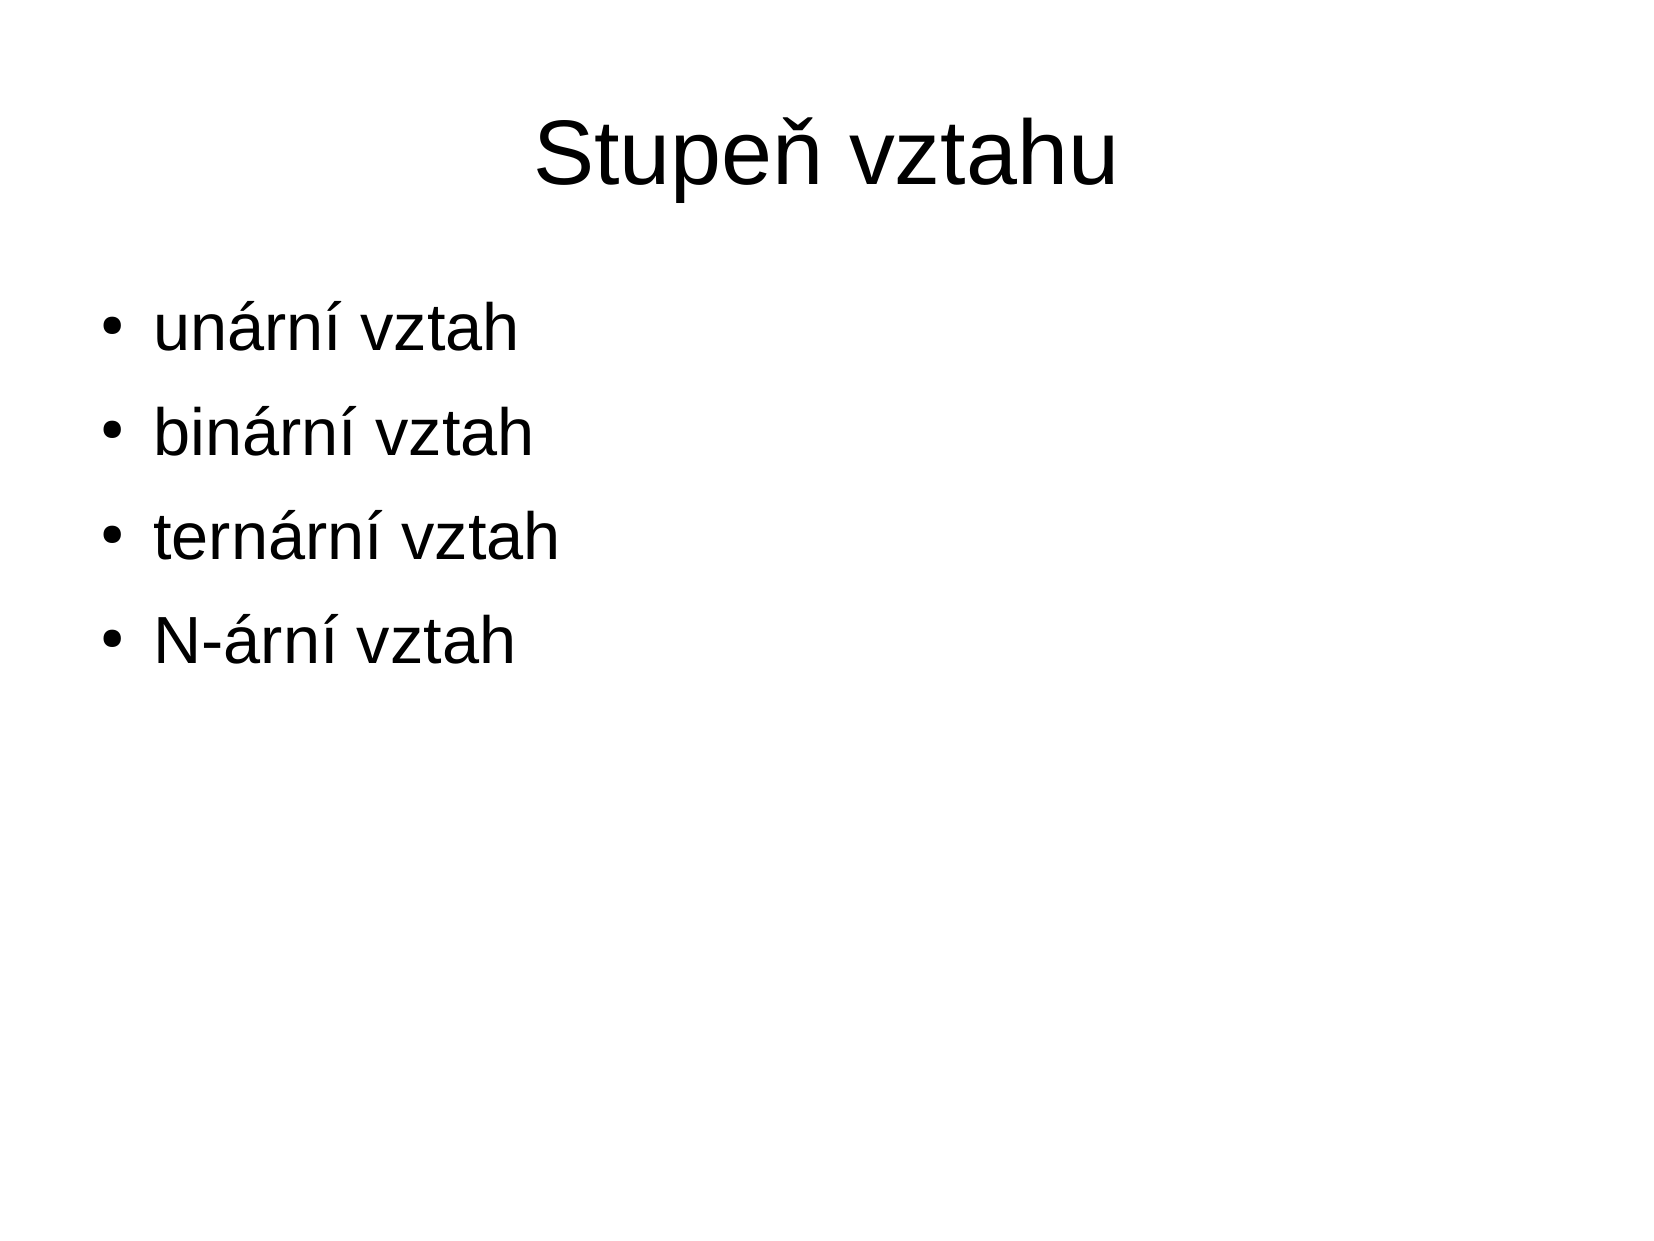

# Stupeň vztahu
unární vztah
binární vztah
ternární vztah
N-ární vztah